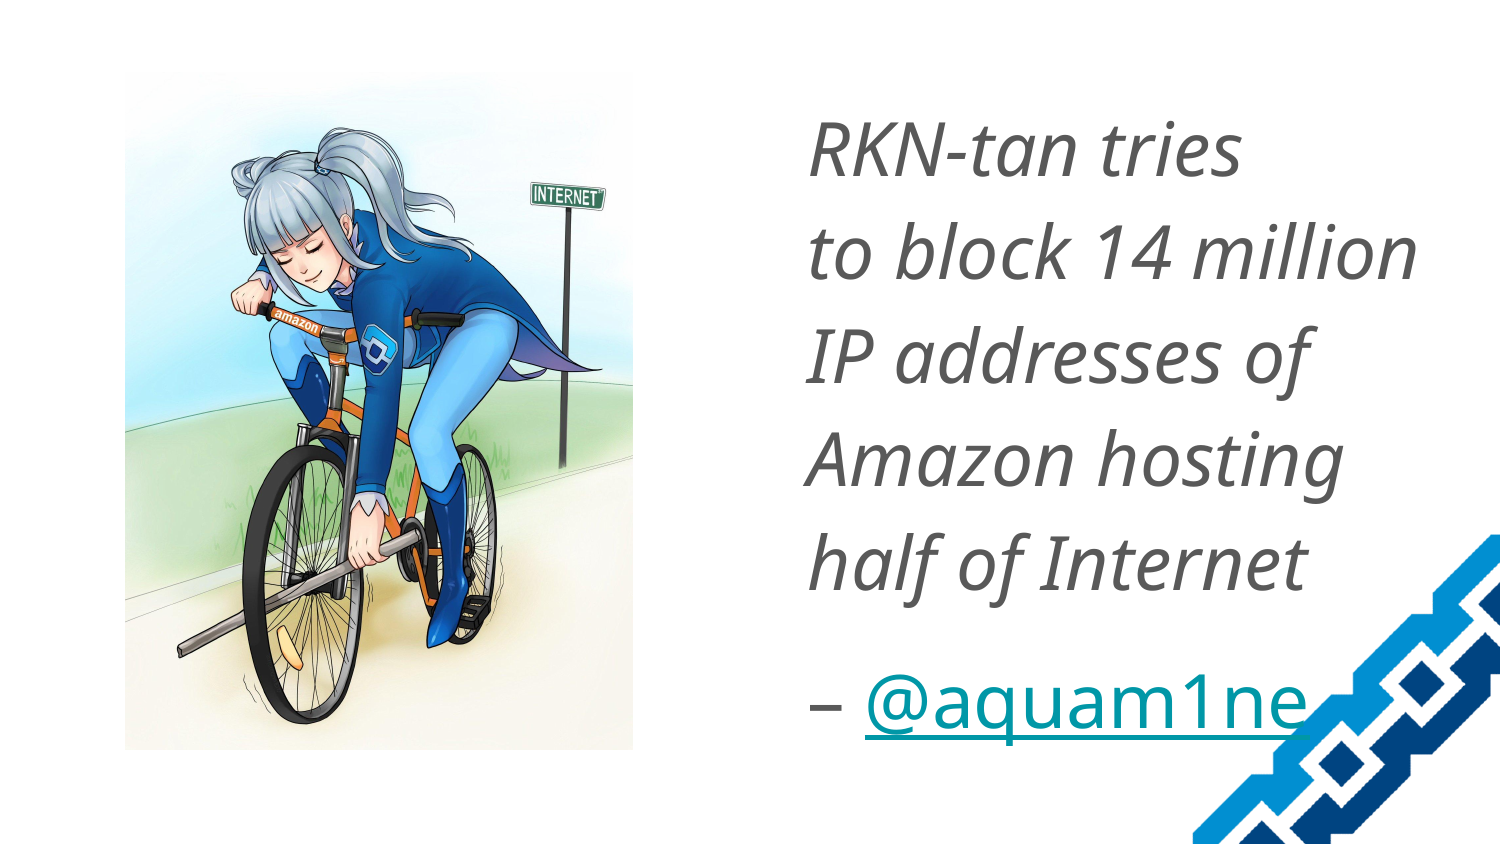

# RKN-tan tries to block 14 million IP addresses of Amazon hosting half of Internet
– @aquam1ne